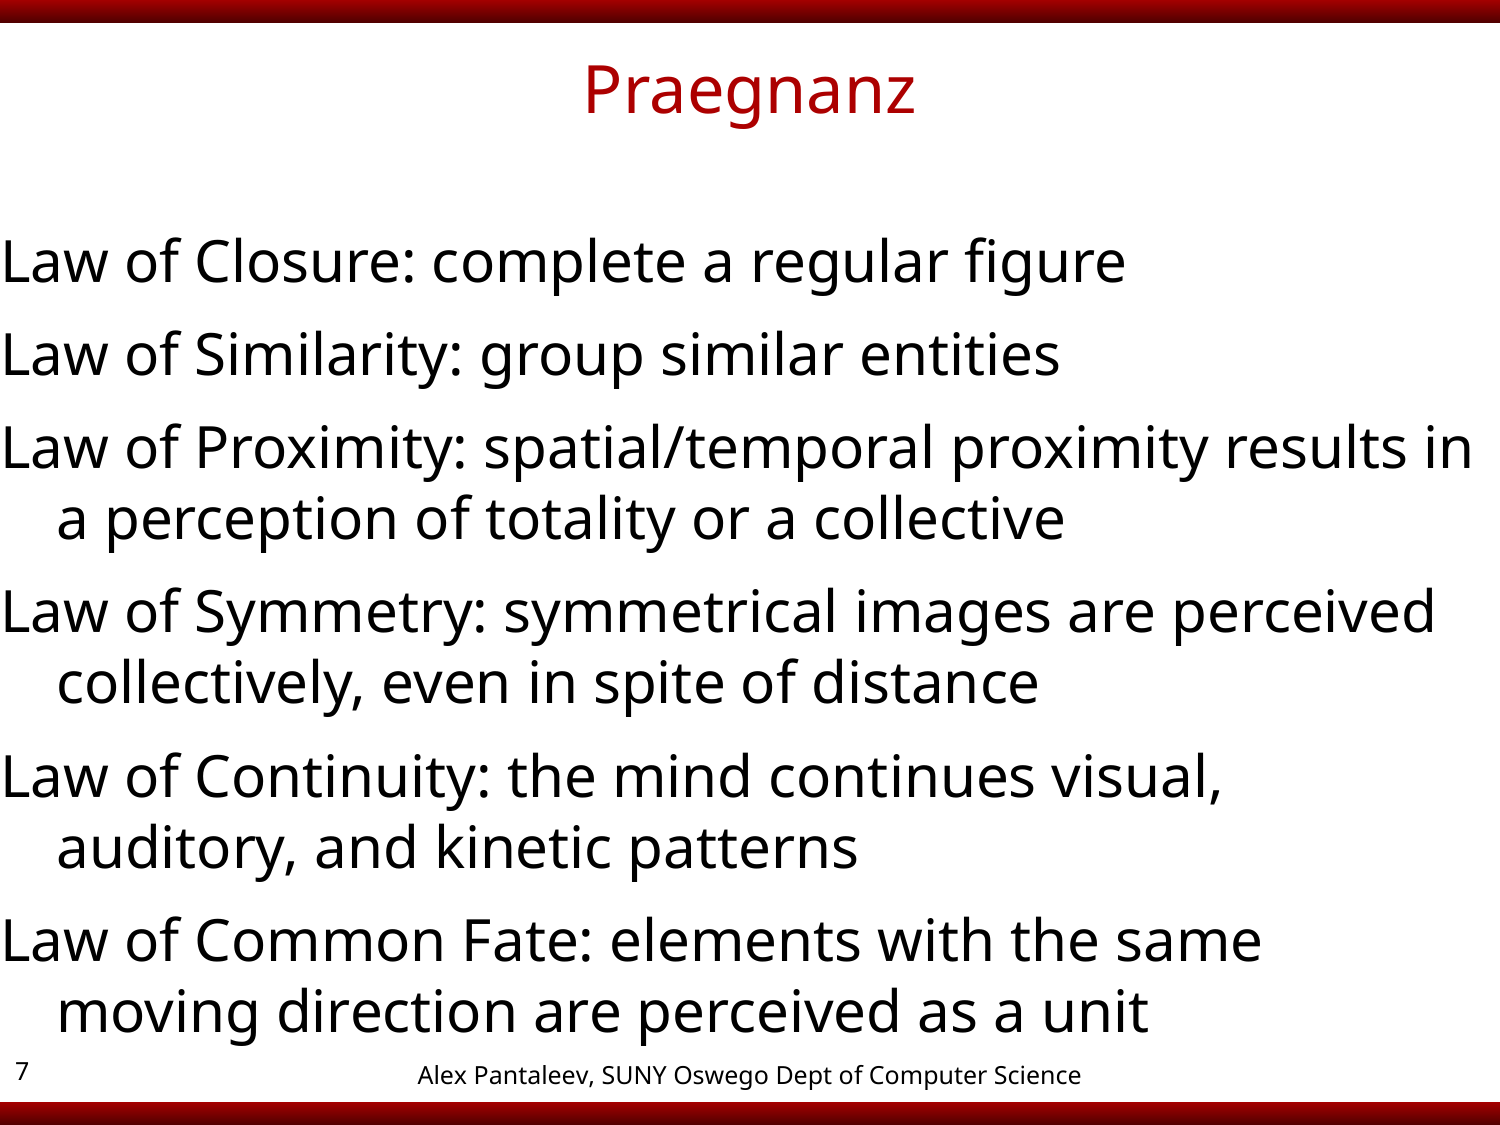

# Praegnanz
Law of Closure: complete a regular figure
Law of Similarity: group similar entities
Law of Proximity: spatial/temporal proximity results in a perception of totality or a collective
Law of Symmetry: symmetrical images are perceived collectively, even in spite of distance
Law of Continuity: the mind continues visual, auditory, and kinetic patterns
Law of Common Fate: elements with the same moving direction are perceived as a unit
7